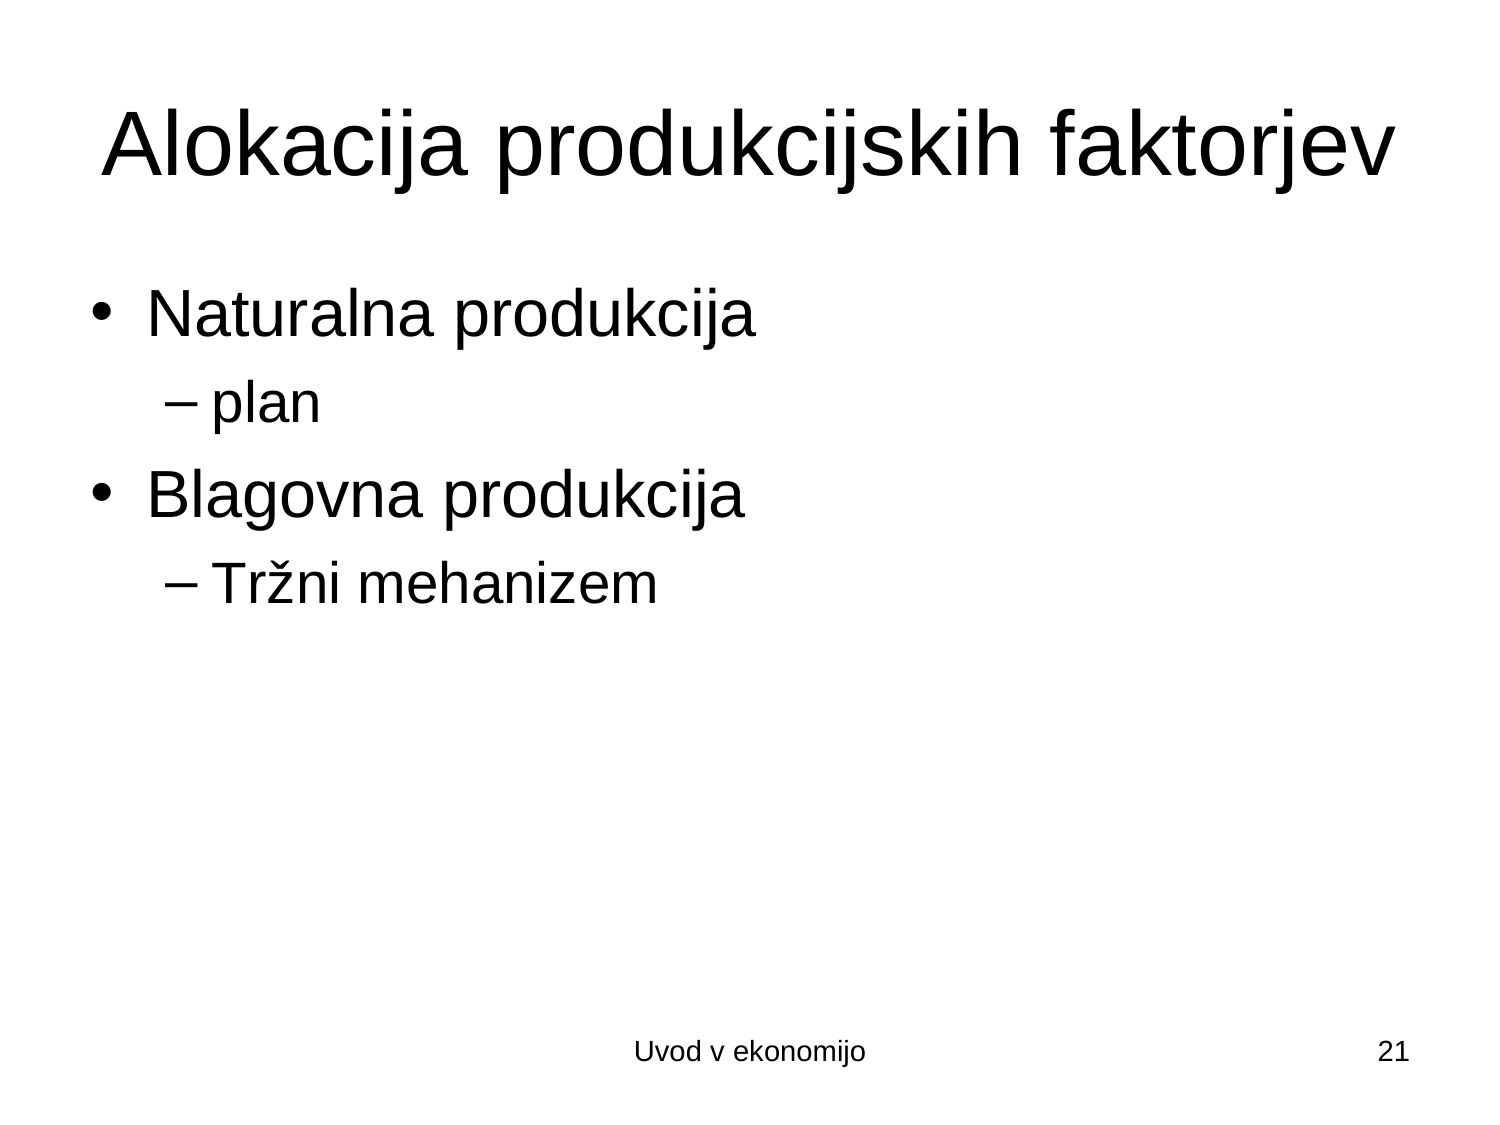

# Alokacija produkcijskih faktorjev
Naturalna produkcija
plan
Blagovna produkcija
Tržni mehanizem
Uvod v ekonomijo